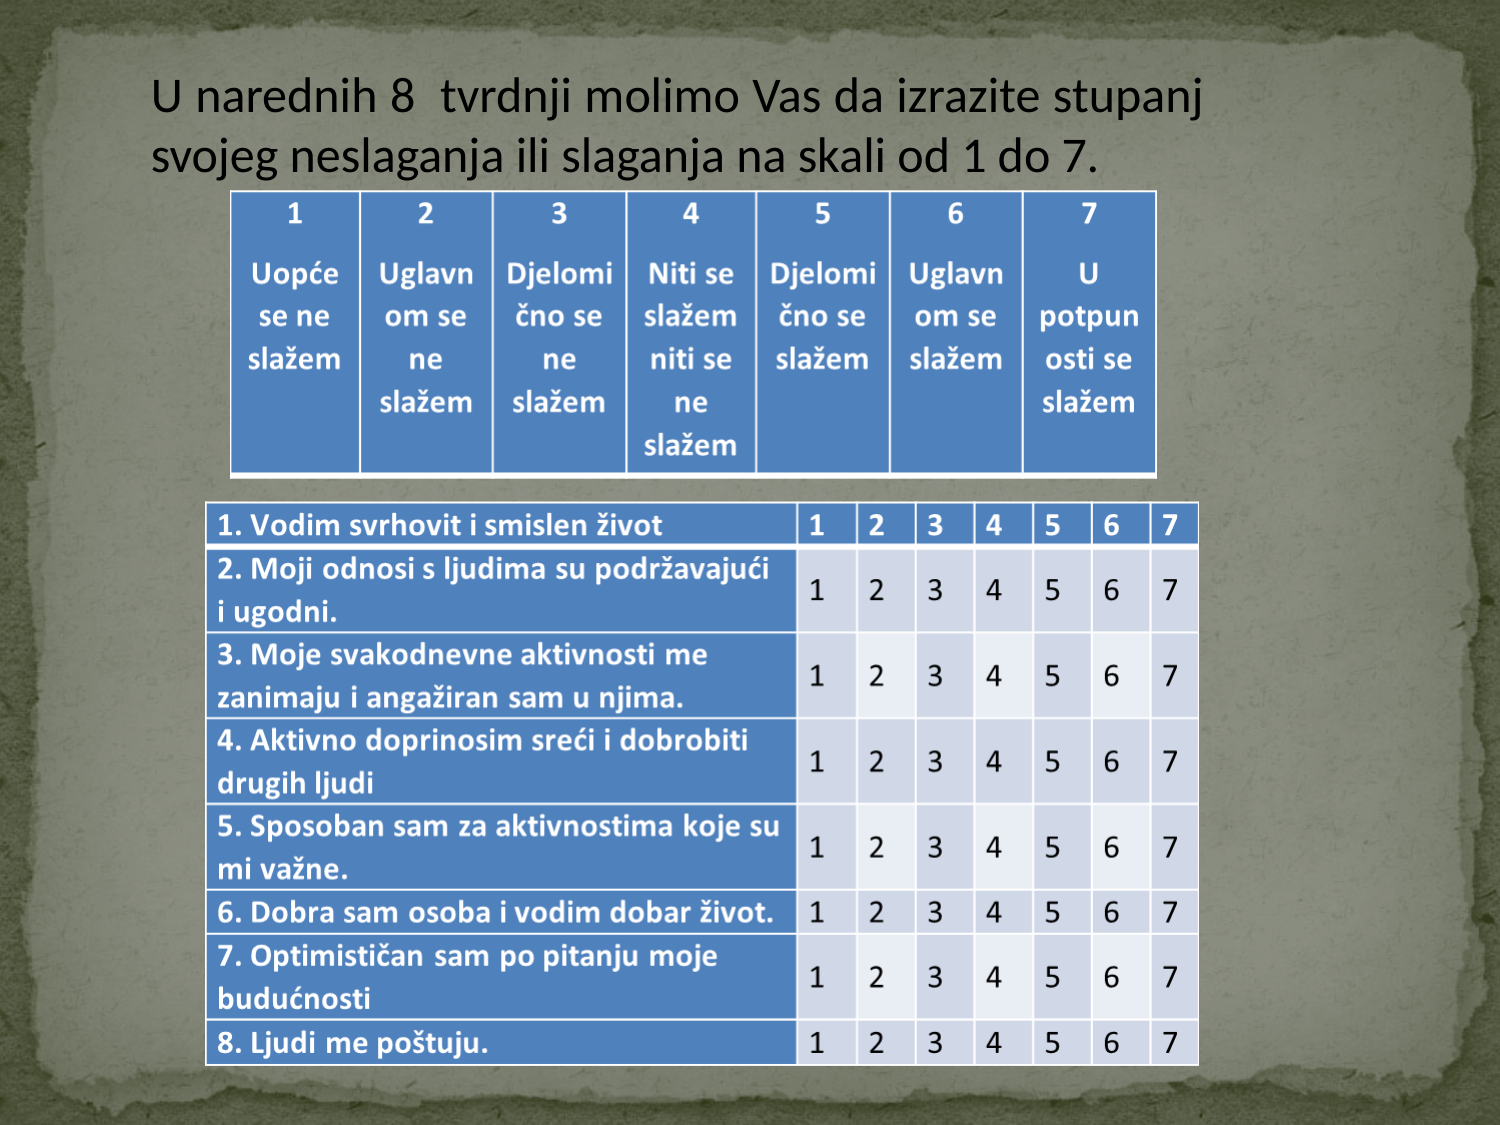

U narednih 8 tvrdnji molimo Vas da izrazite stupanj svojeg neslaganja ili slaganja na skali od 1 do 7.